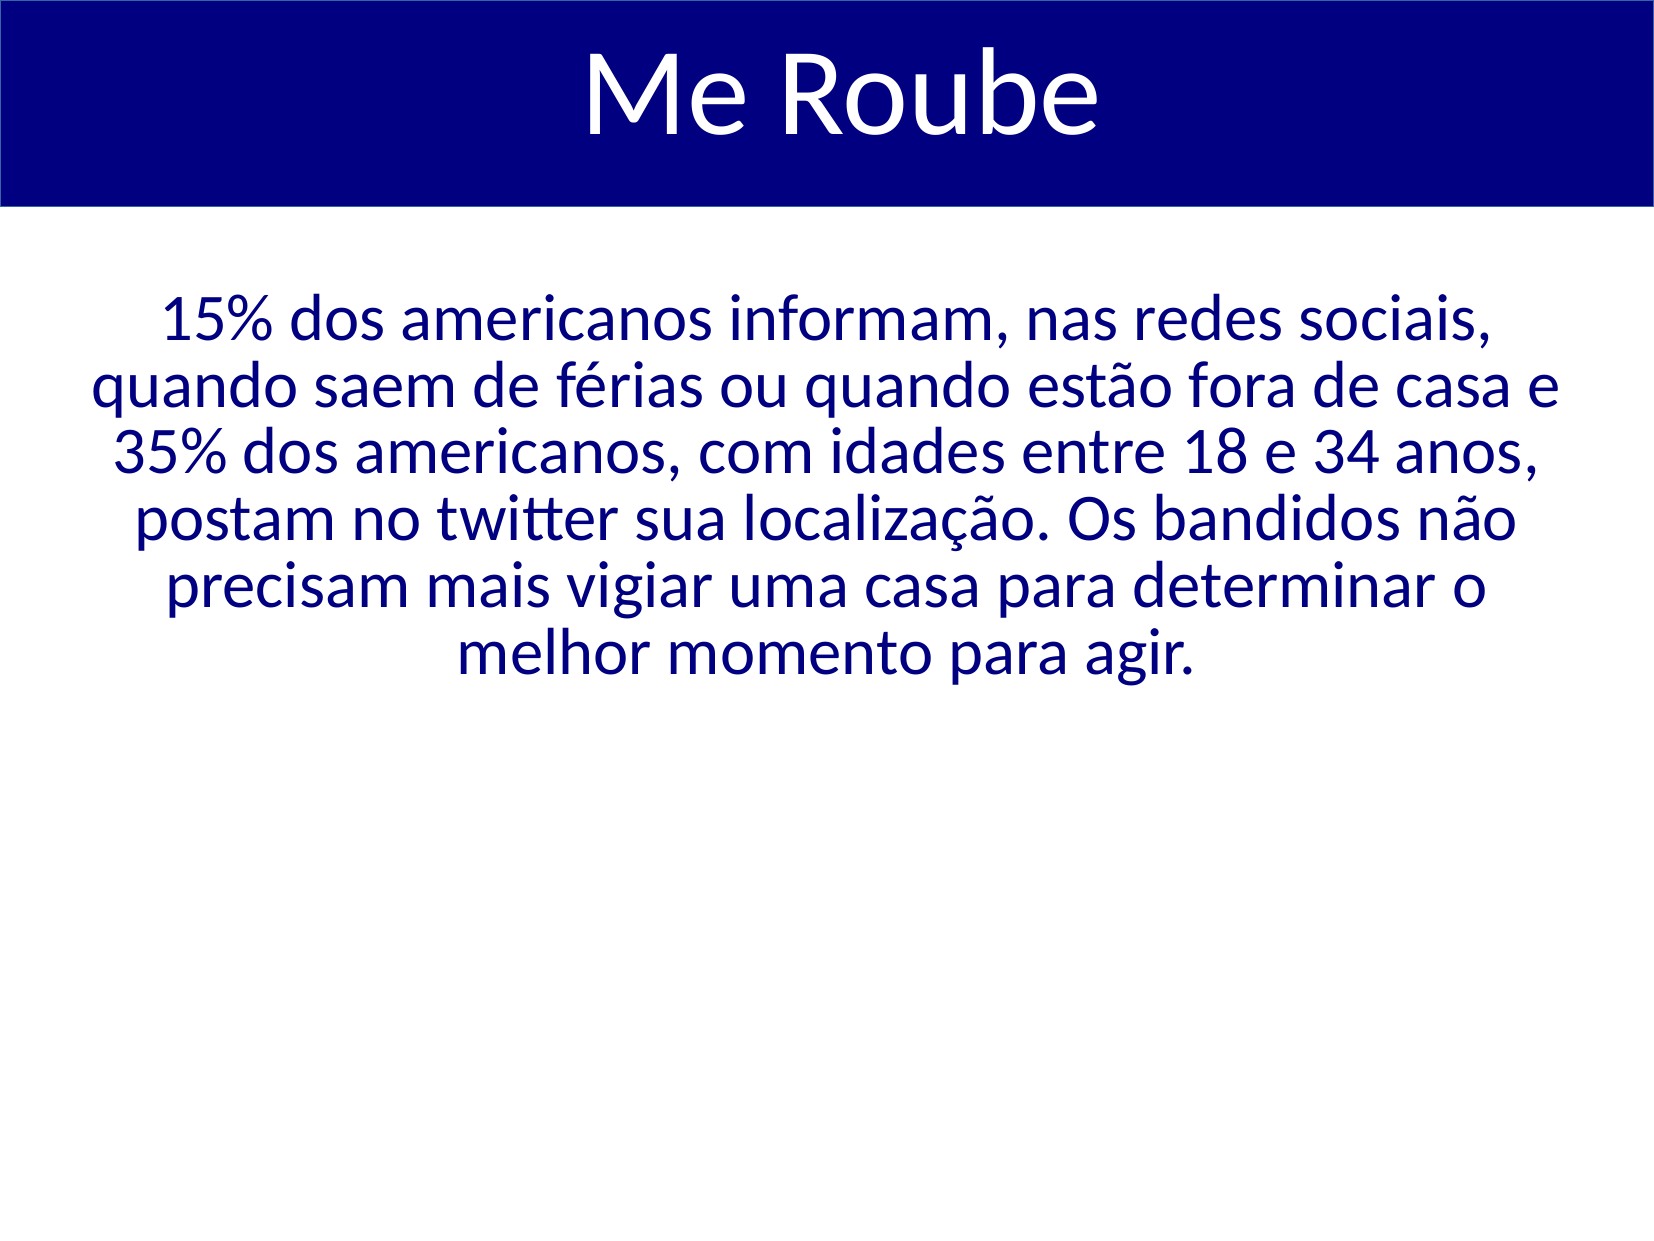

# Me Roube
15% dos americanos informam, nas redes sociais, quando saem de férias ou quando estão fora de casa e 35% dos americanos, com idades entre 18 e 34 anos, postam no twitter sua localização. Os bandidos não precisam mais vigiar uma casa para determinar o melhor momento para agir.